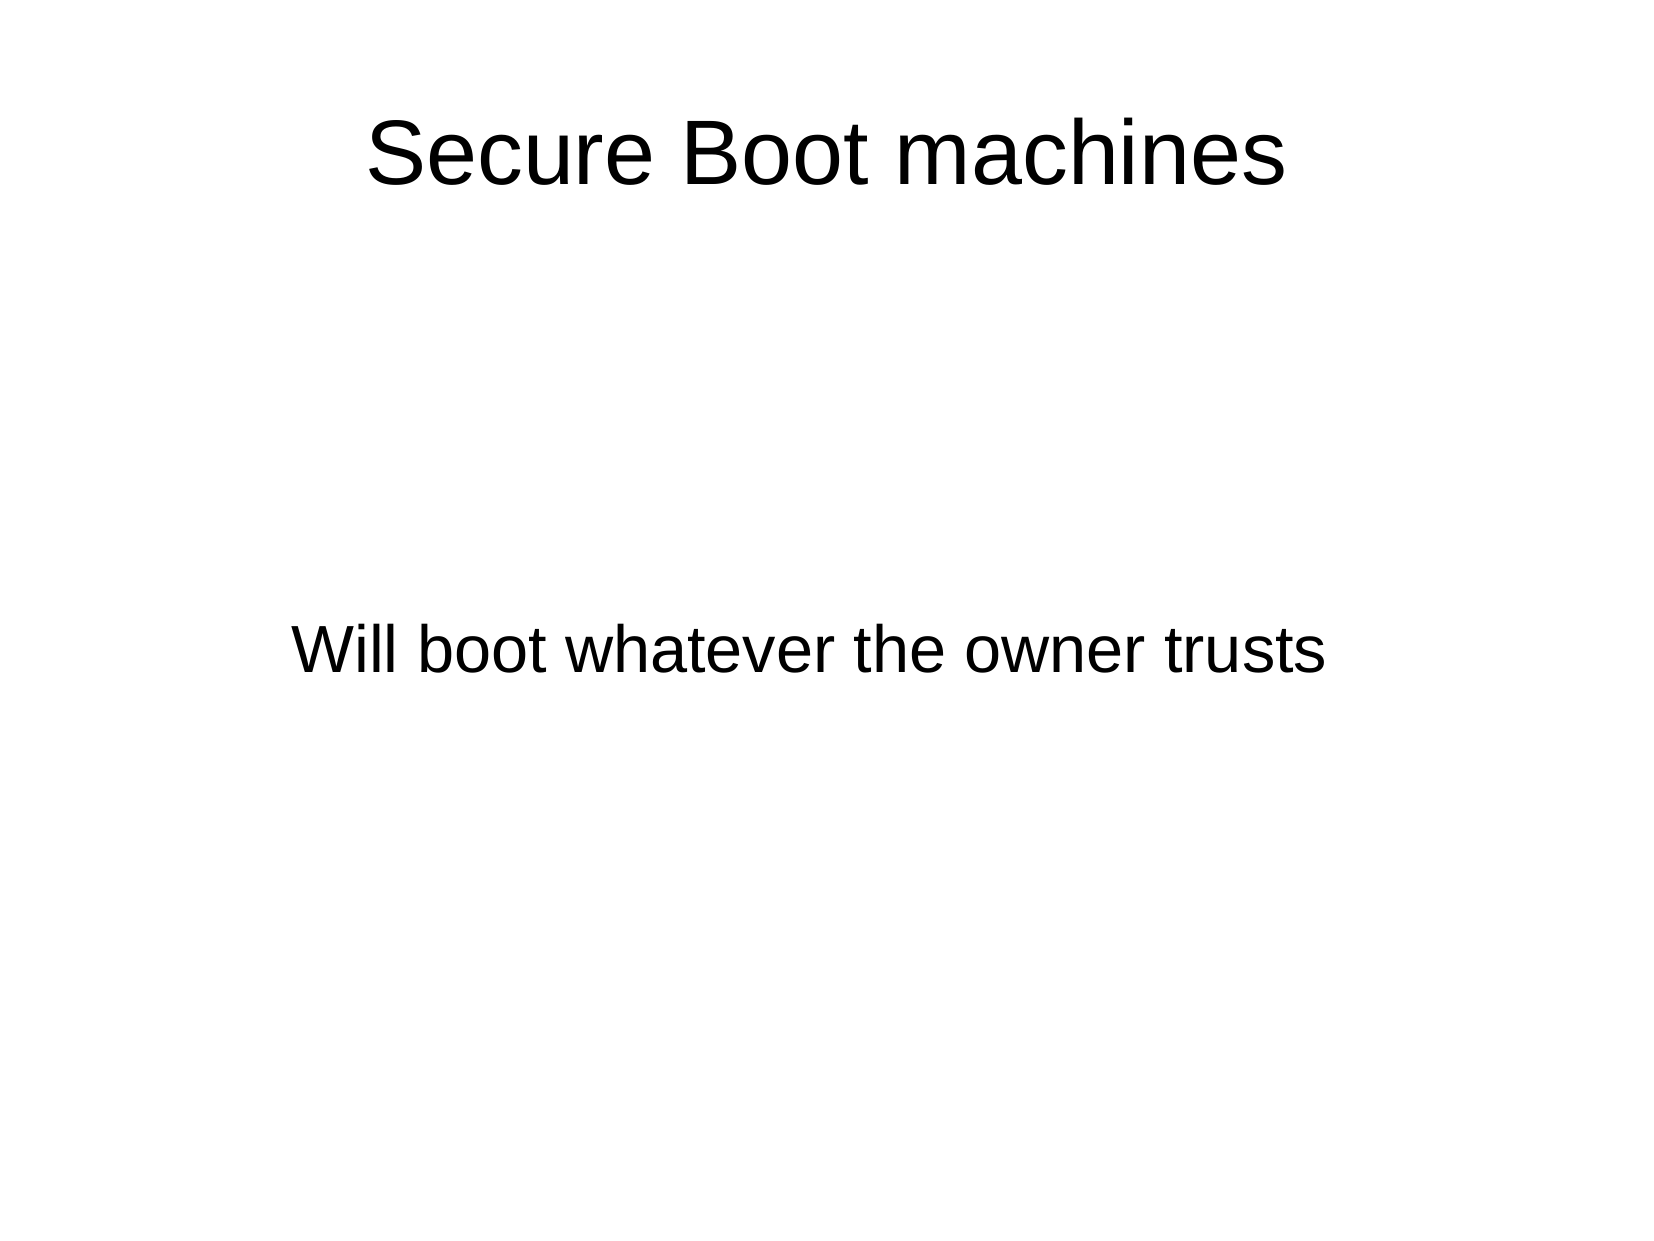

# Secure Boot machines
Will boot whatever the owner trusts